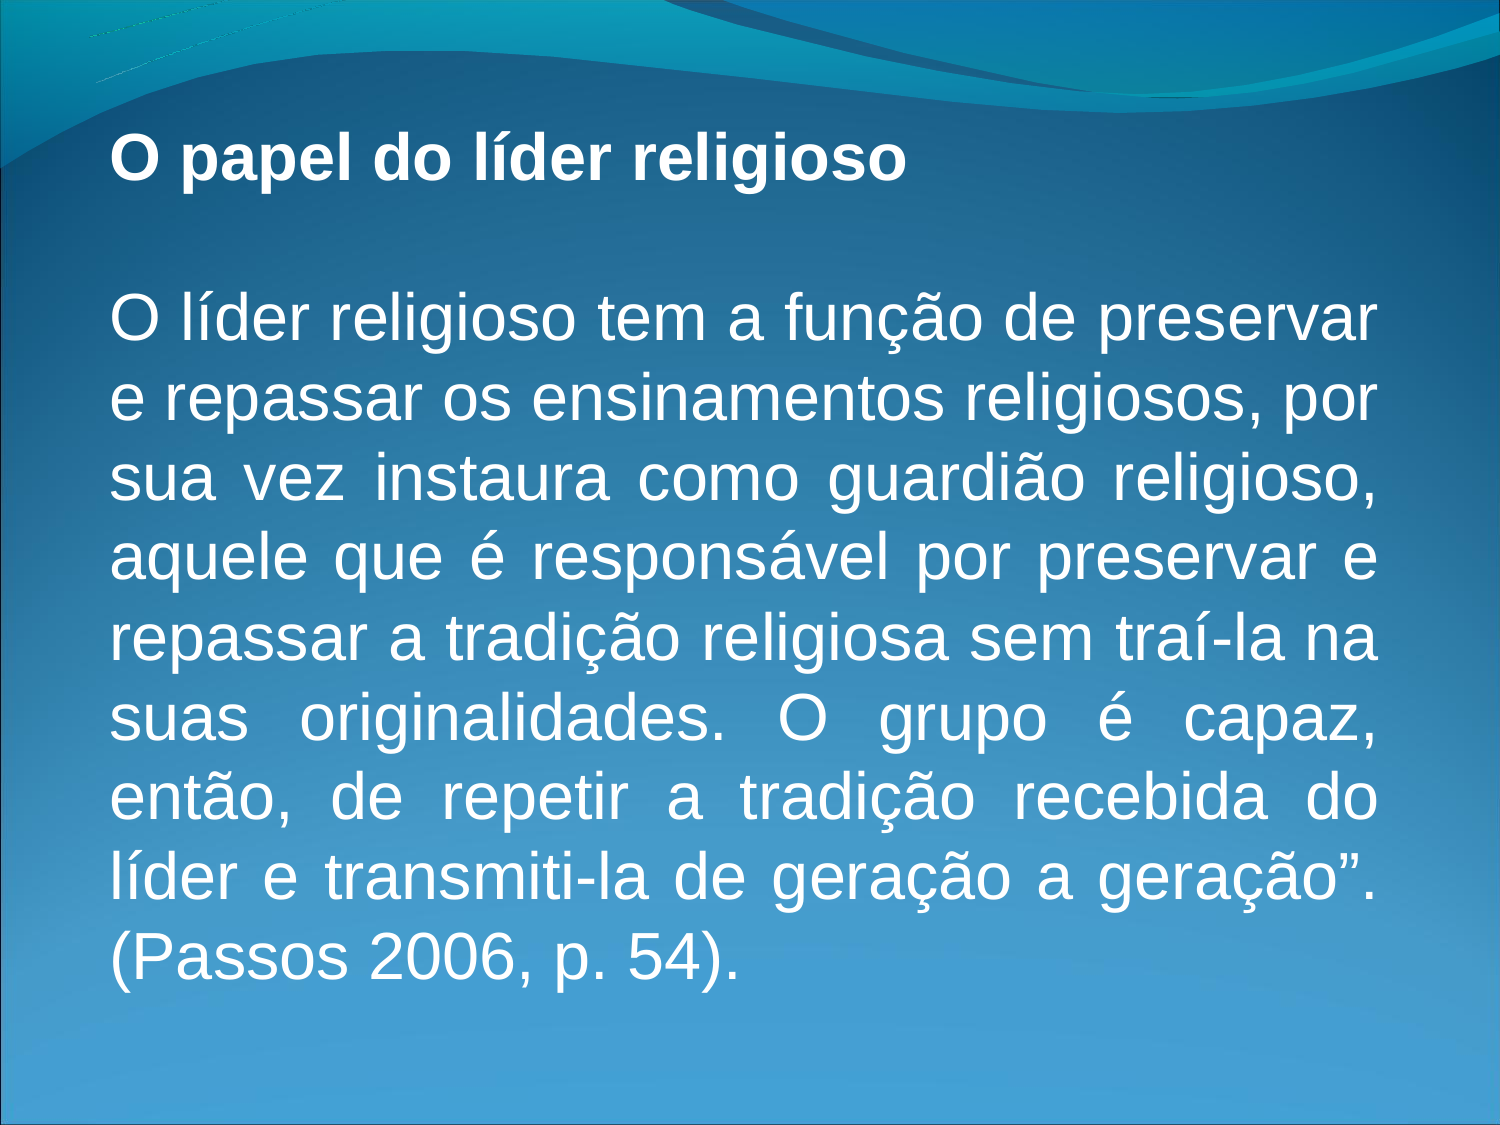

O papel do líder religioso
O líder religioso tem a função de preservar e repassar os ensinamentos religiosos, por sua vez instaura como guardião religioso, aquele que é responsável por preservar e repassar a tradição religiosa sem traí-la na suas originalidades. O grupo é capaz, então, de repetir a tradição recebida do líder e transmiti-la de geração a geração”. (Passos 2006, p. 54).